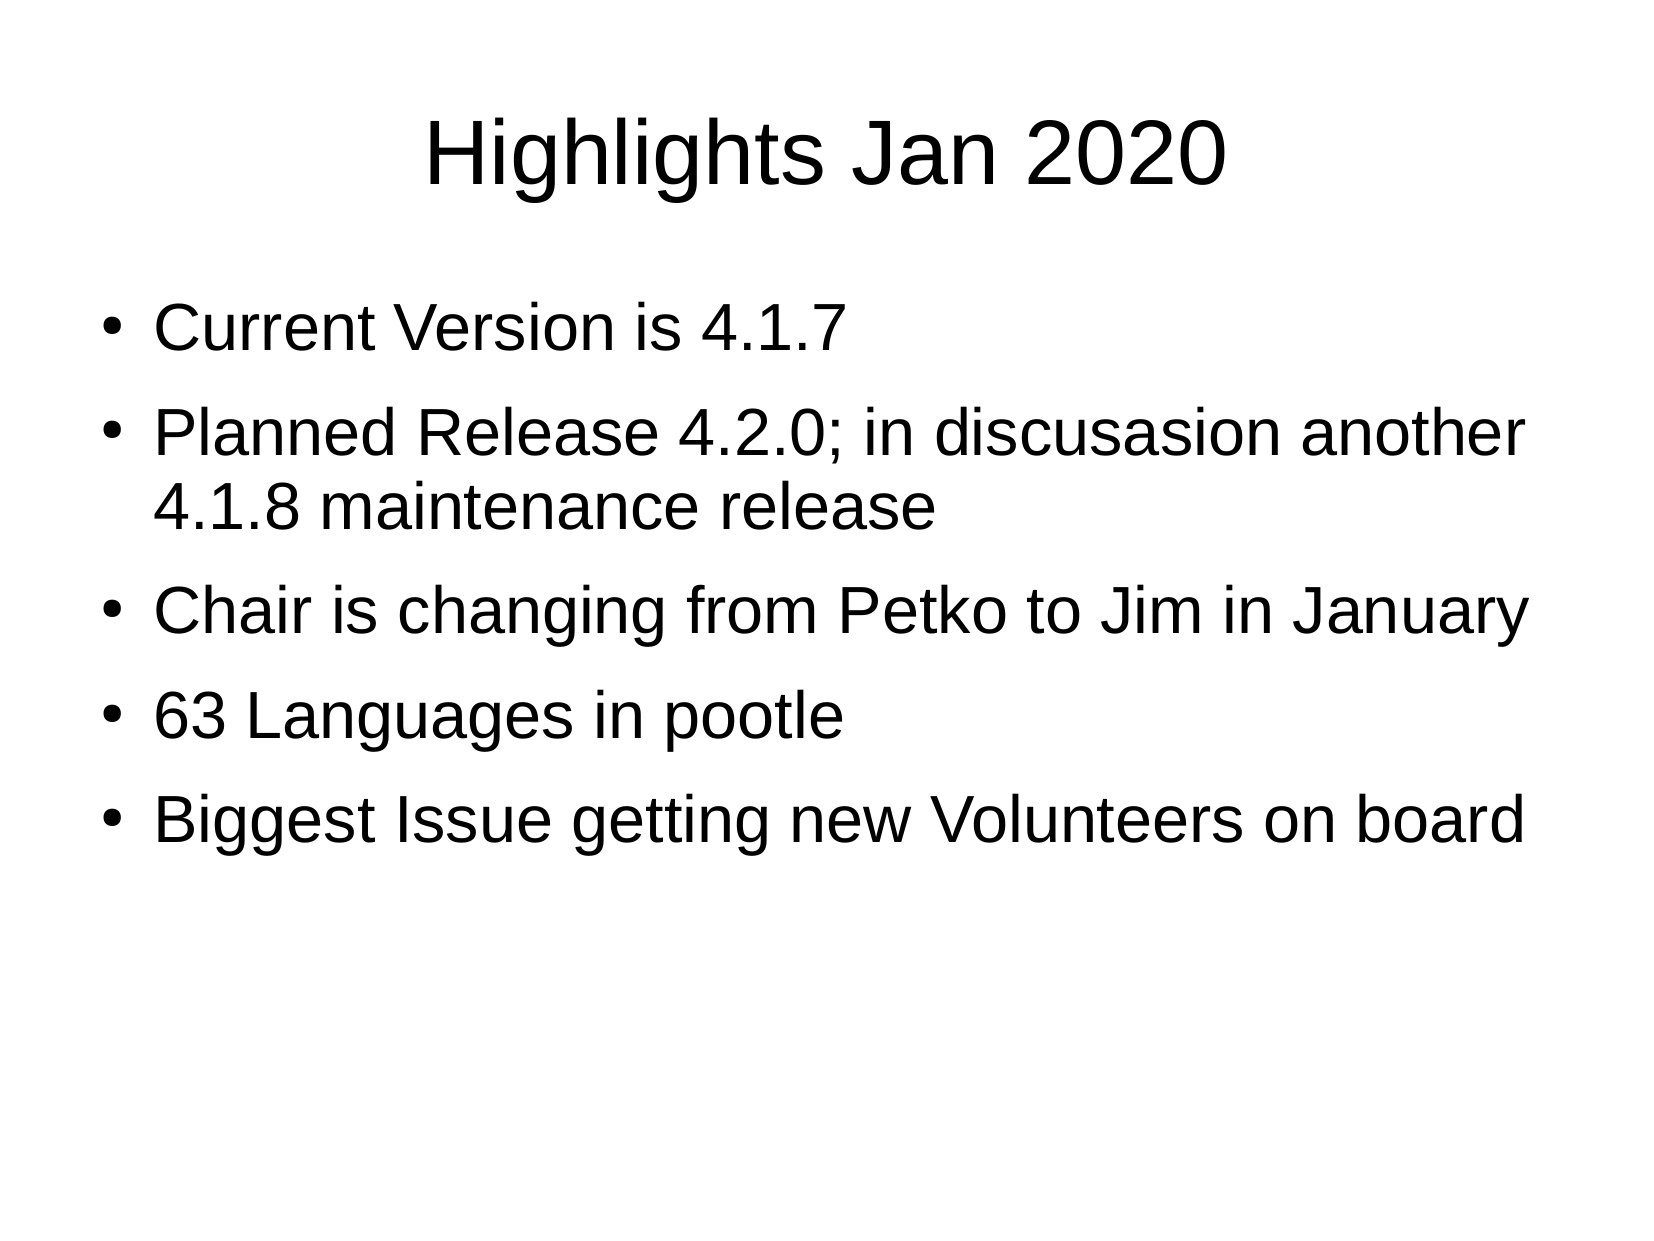

# Highlights Jan 2020
Current Version is 4.1.7
Planned Release 4.2.0; in discusasion another 4.1.8 maintenance release
Chair is changing from Petko to Jim in January
63 Languages in pootle
Biggest Issue getting new Volunteers on board